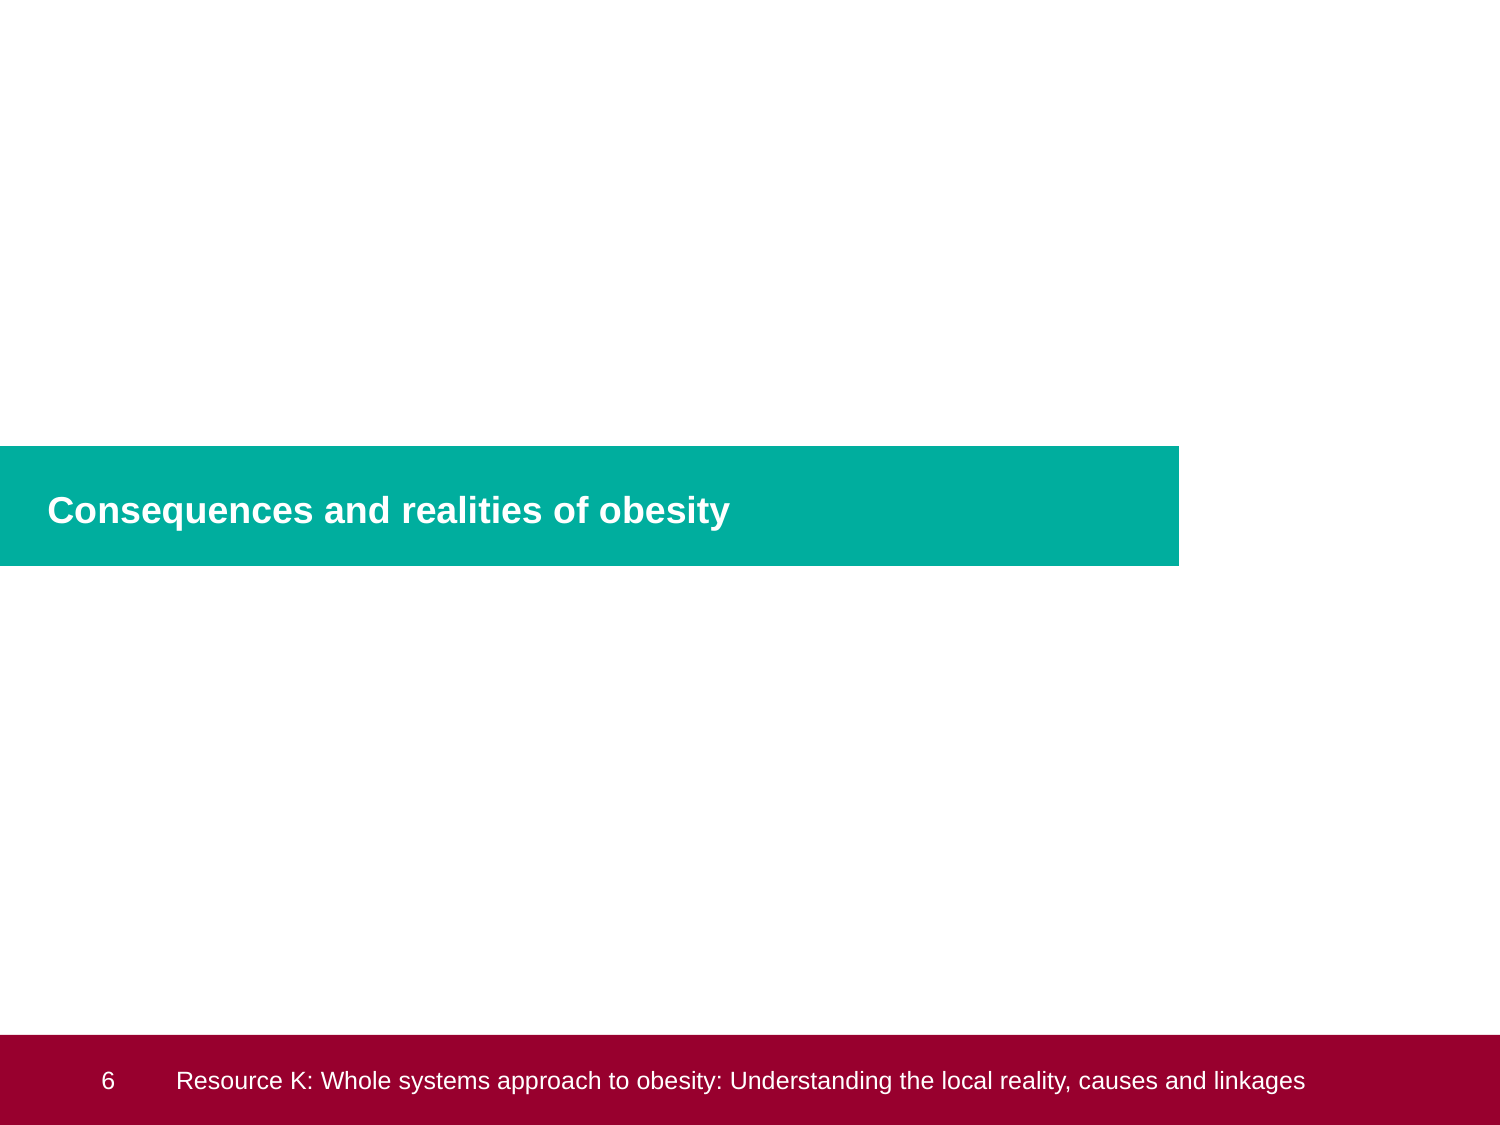

Consequences and realities of obesity
 5
Resource K: Whole systems approach to obesity: Understanding the local reality, causes and linkages